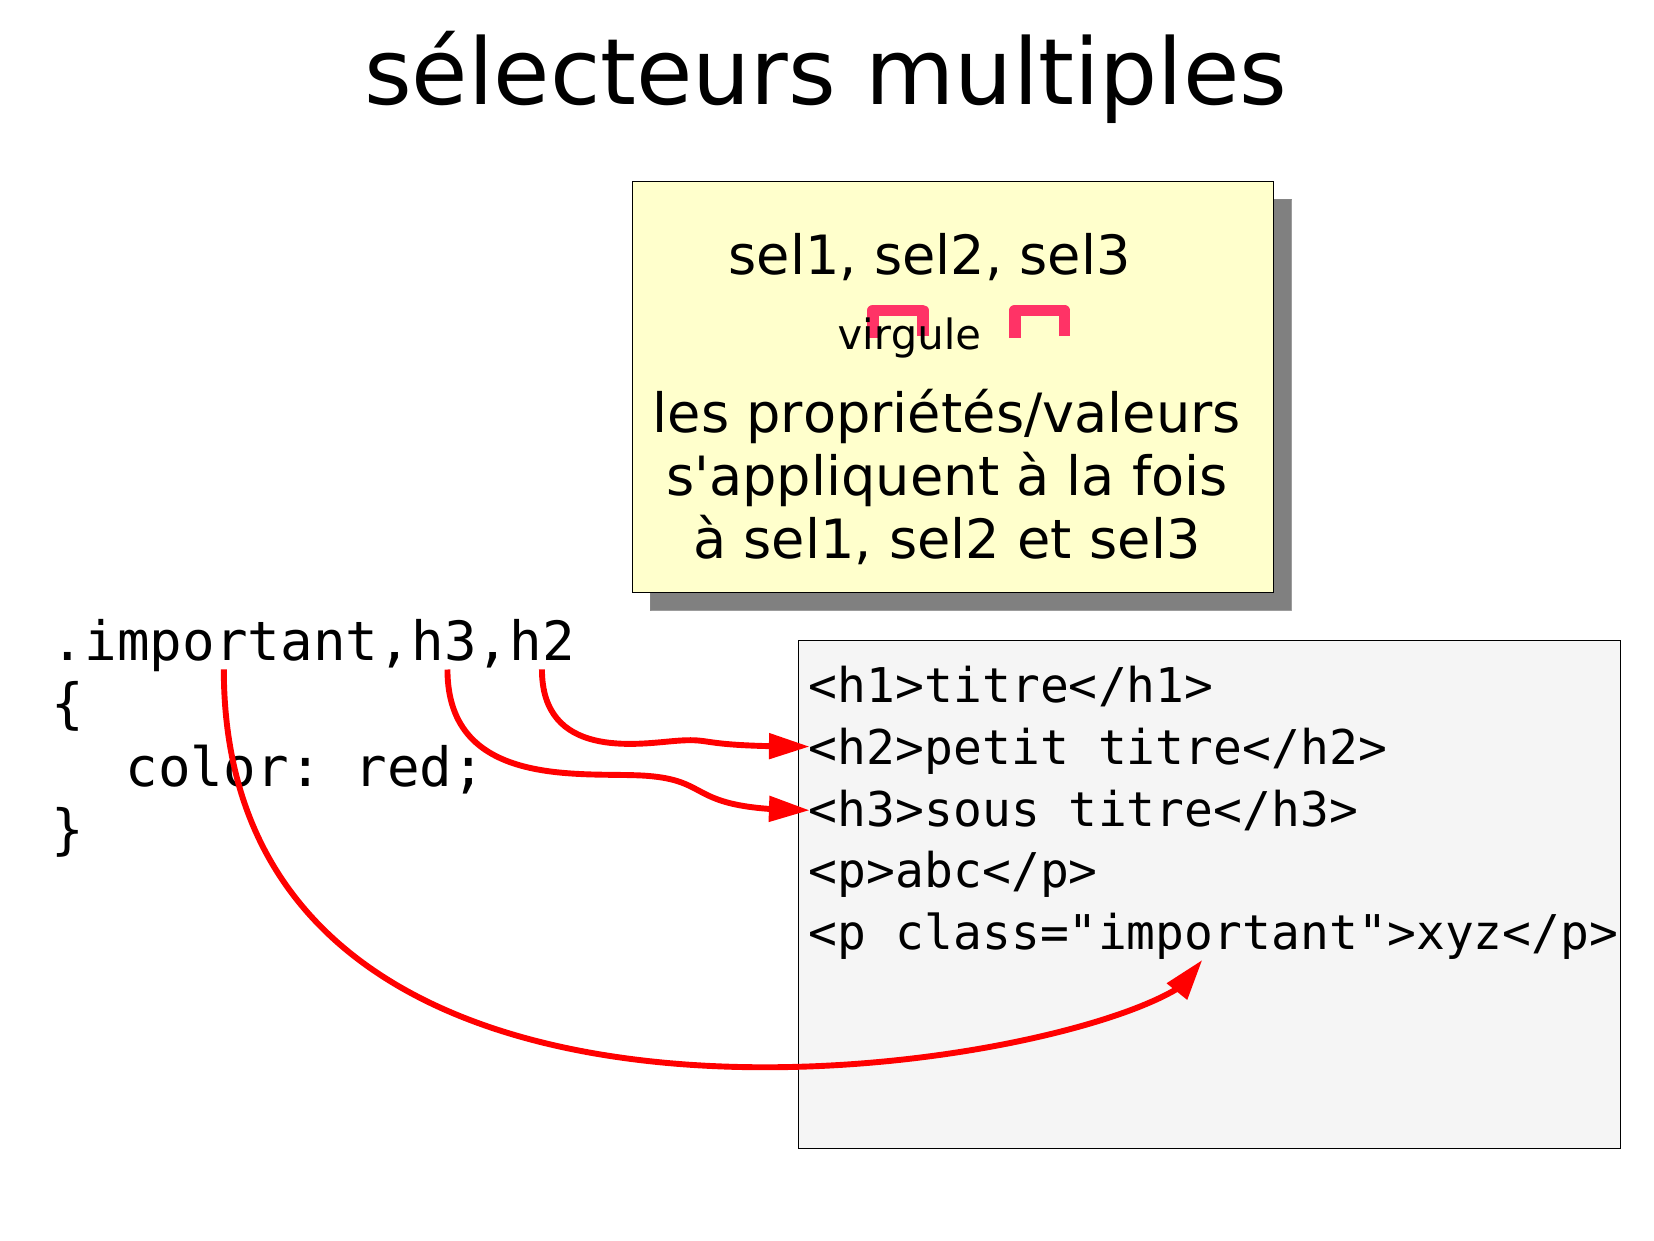

# sélecteurs multiples
sel1, sel2, sel3
virgule
les propriétés/valeurs
s'appliquent à la fois à sel1, sel2 et sel3
.important,h3,h2
{
	color: red;
}
<h1>titre</h1>
<h2>petit titre</h2>
<h3>sous titre</h3>
<p>abc</p>
<p class="important">xyz</p>